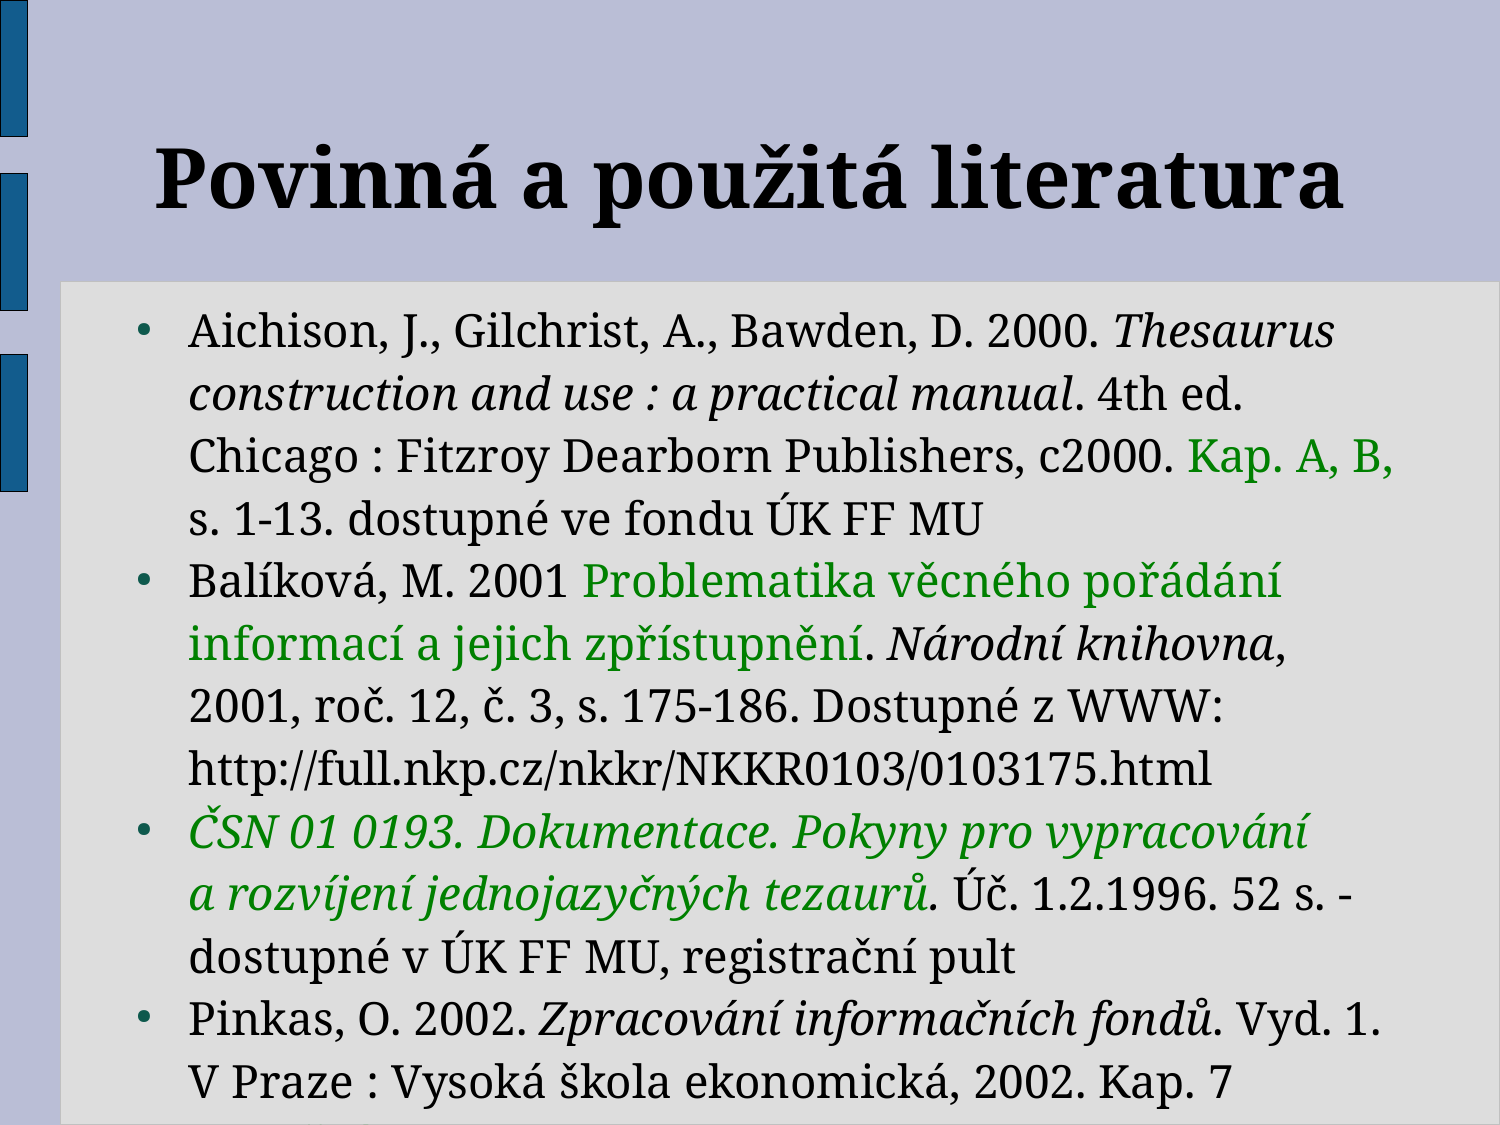

Povinná a použitá literatura
# Aichison, J., Gilchrist, A., Bawden, D. 2000. Thesaurus construction and use : a practical manual. 4th ed. Chicago : Fitzroy Dearborn Publishers, c2000. Kap. A, B, s. 1-13. dostupné ve fondu ÚK FF MU
Balíková, M. 2001 Problematika věcného pořádání informací a jejich zpřístupnění. Národní knihovna, 2001, roč. 12, č. 3, s. 175-186. Dostupné z WWW: http://full.nkp.cz/nkkr/NKKR0103/0103175.html
ČSN 01 0193. Dokumentace. Pokyny pro vypracování
a rozvíjení jednojazyčných tezaurů. Úč. 1.2.1996. 52 s. - dostupné v ÚK FF MU, registrační pult
Pinkas, O. 2002. Zpracování informačních fondů. Vyd. 1.
V Praze : Vysoká škola ekonomická, 2002. Kap. 7 Selekční jazyky, s. 89-114, Kap. 8. Tezaurus, s. 115-126. - dostupné ve fondu ÚK FF MU